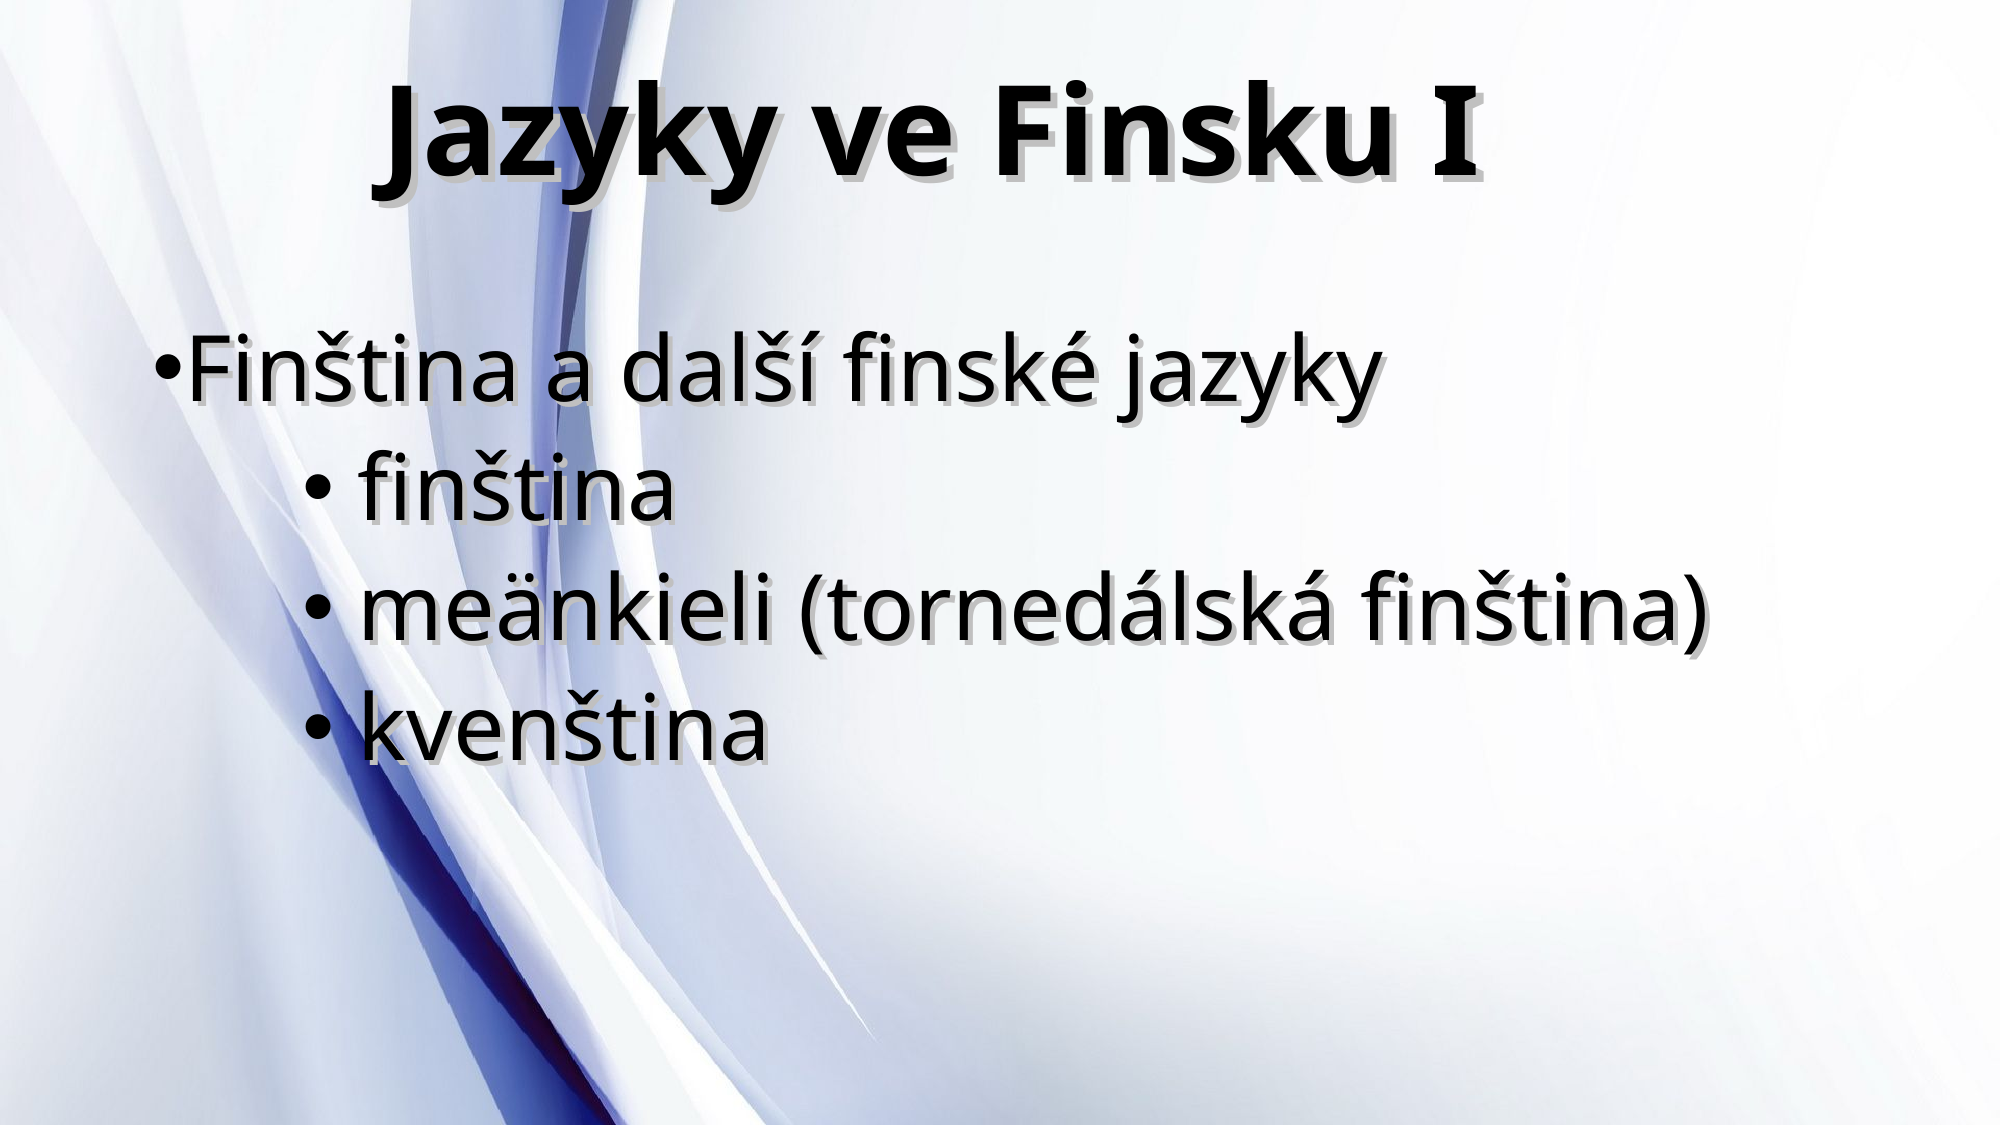

Jazyky ve Finsku I
Finština a další finské jazyky
 finština
 meänkieli (tornedálská finština)
 kvenština